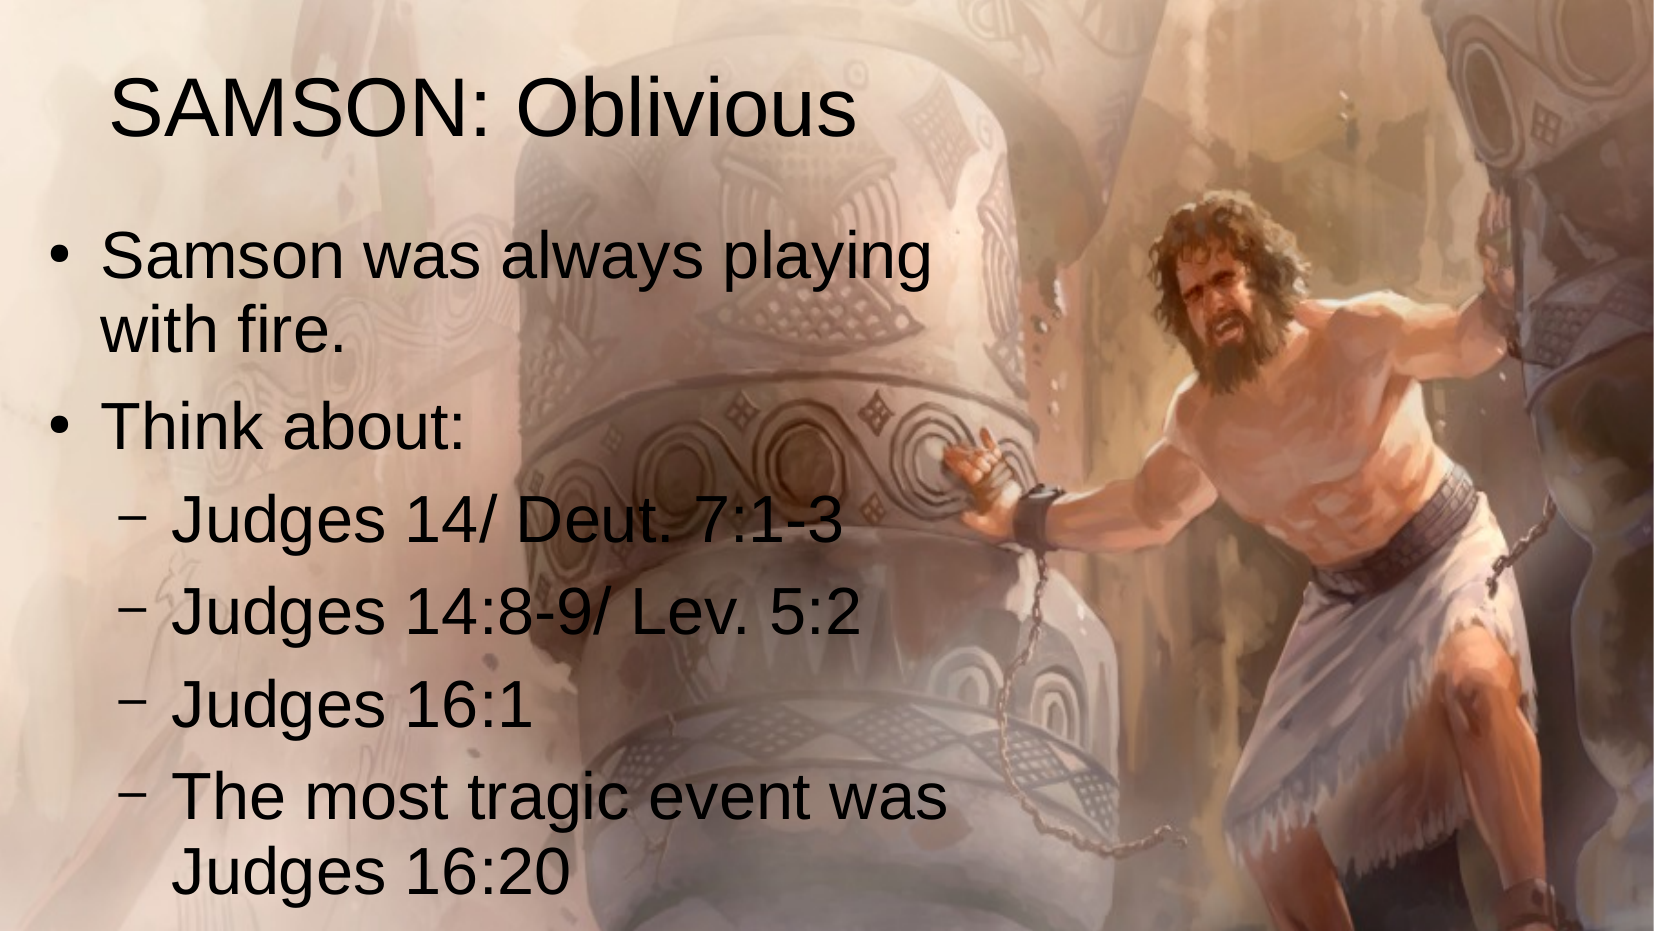

# SAMSON: Oblivious
Samson was always playing with fire.
Think about:
Judges 14/ Deut. 7:1-3
Judges 14:8-9/ Lev. 5:2
Judges 16:1
The most tragic event was Judges 16:20